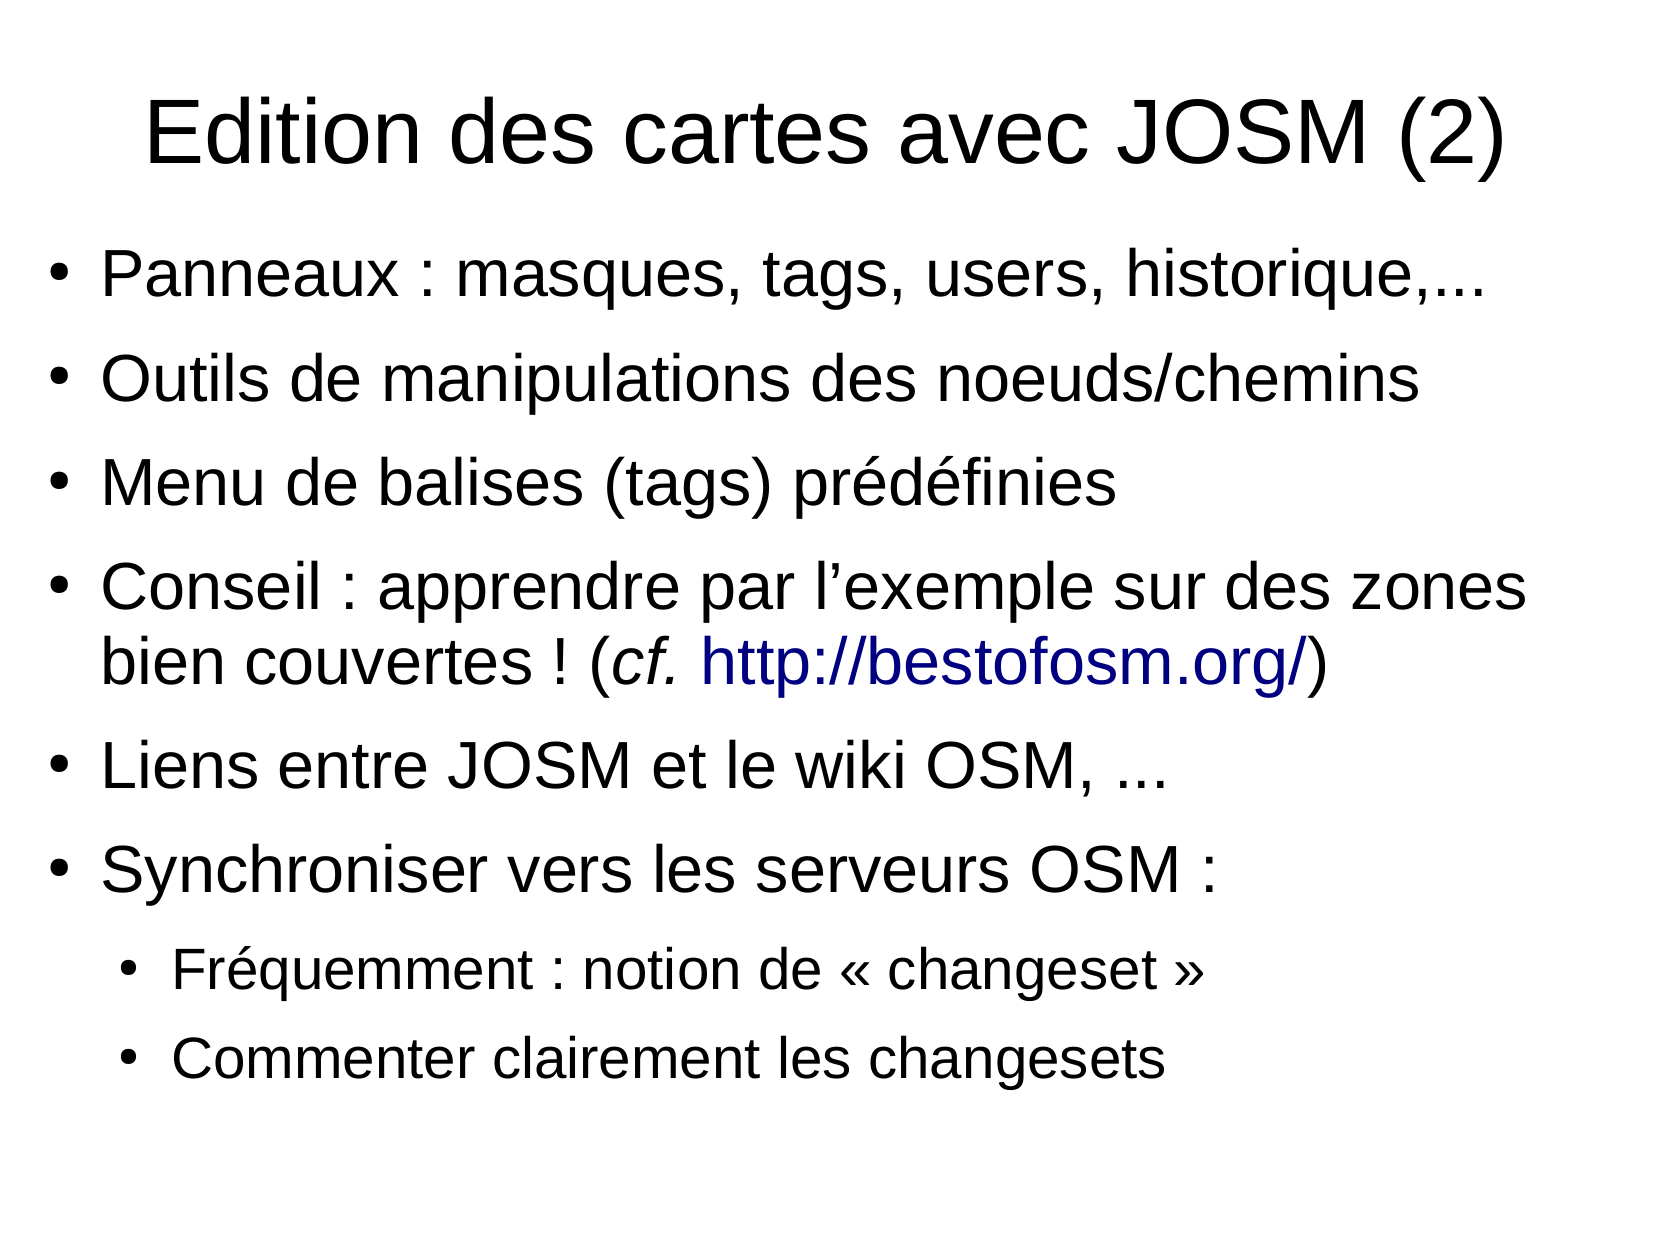

# Edition des cartes avec JOSM (2)
Panneaux : masques, tags, users, historique,...
Outils de manipulations des noeuds/chemins
Menu de balises (tags) prédéfinies
Conseil : apprendre par l’exemple sur des zones bien couvertes ! (cf. http://bestofosm.org/)
Liens entre JOSM et le wiki OSM, ...
Synchroniser vers les serveurs OSM :
Fréquemment : notion de « changeset »
Commenter clairement les changesets